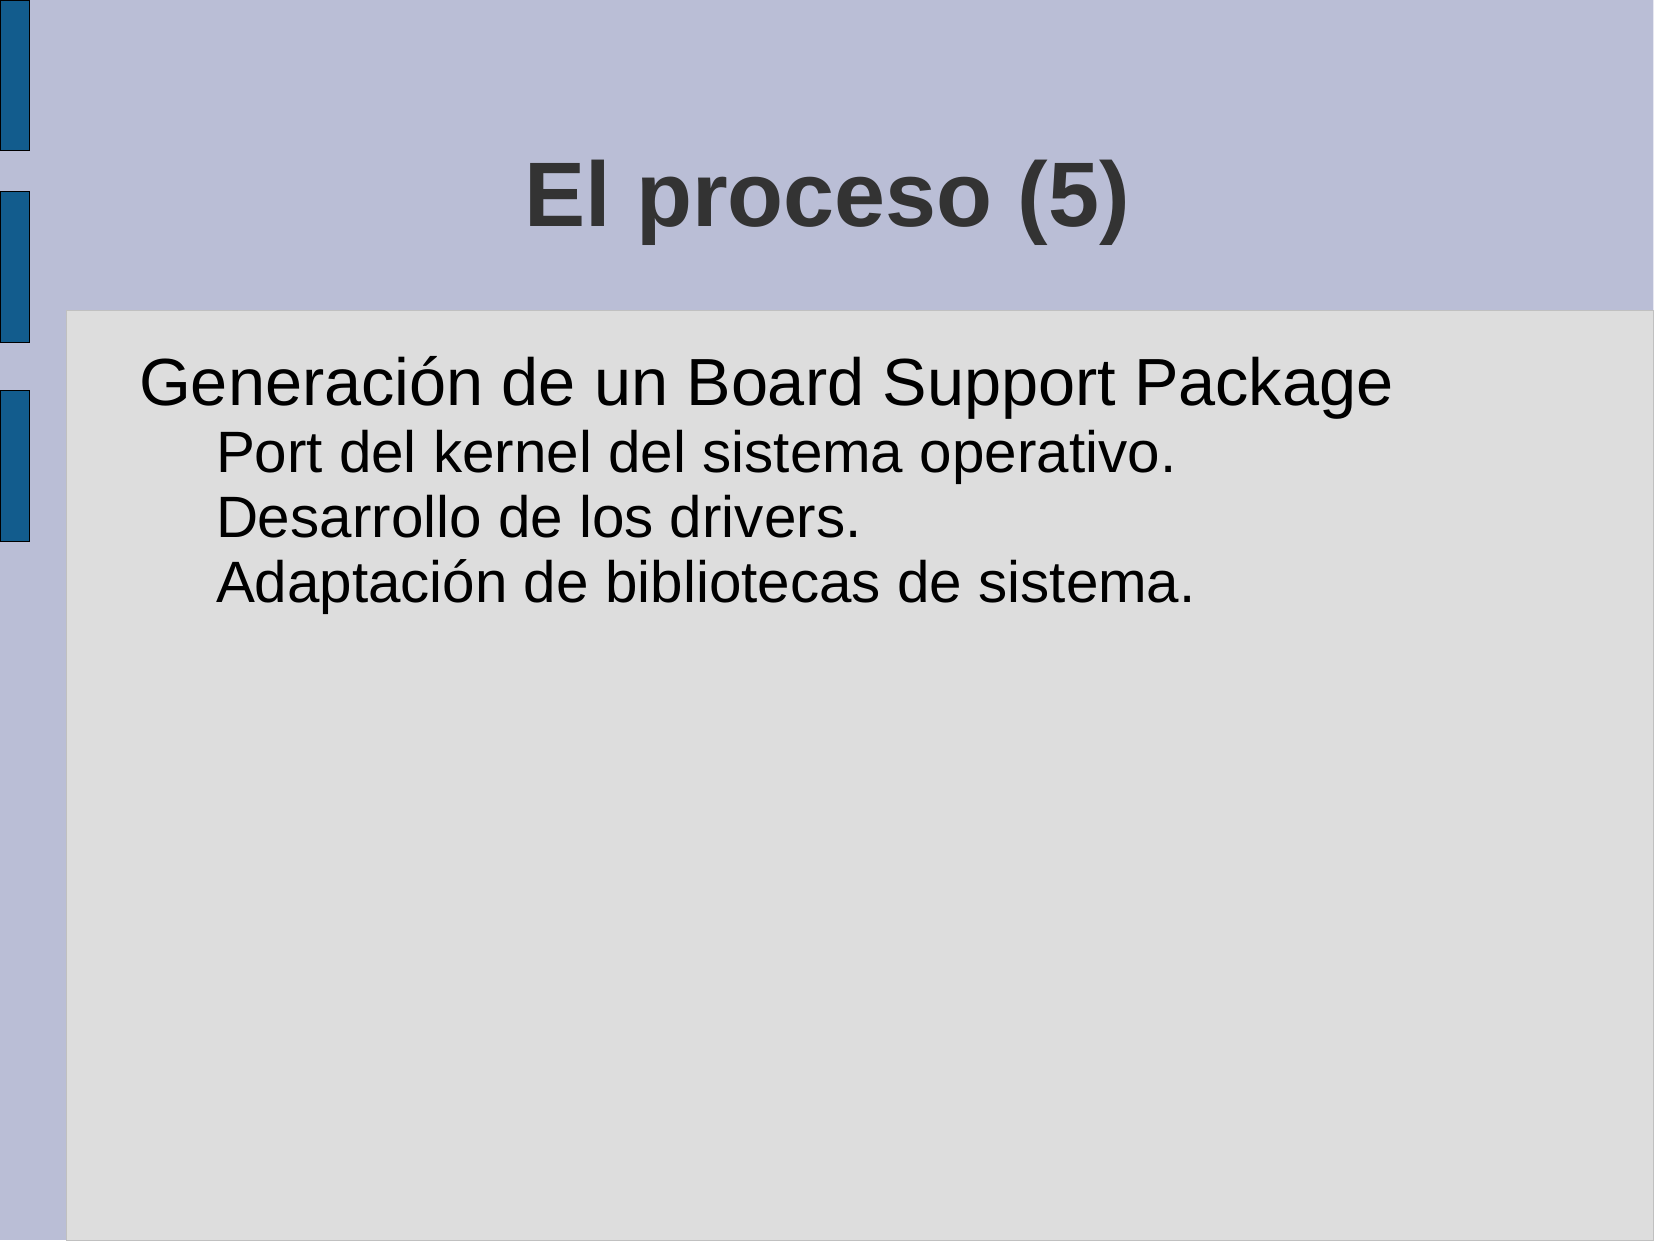

# El proceso (5)
Generación de un Board Support Package
Port del kernel del sistema operativo.
Desarrollo de los drivers.
Adaptación de bibliotecas de sistema.